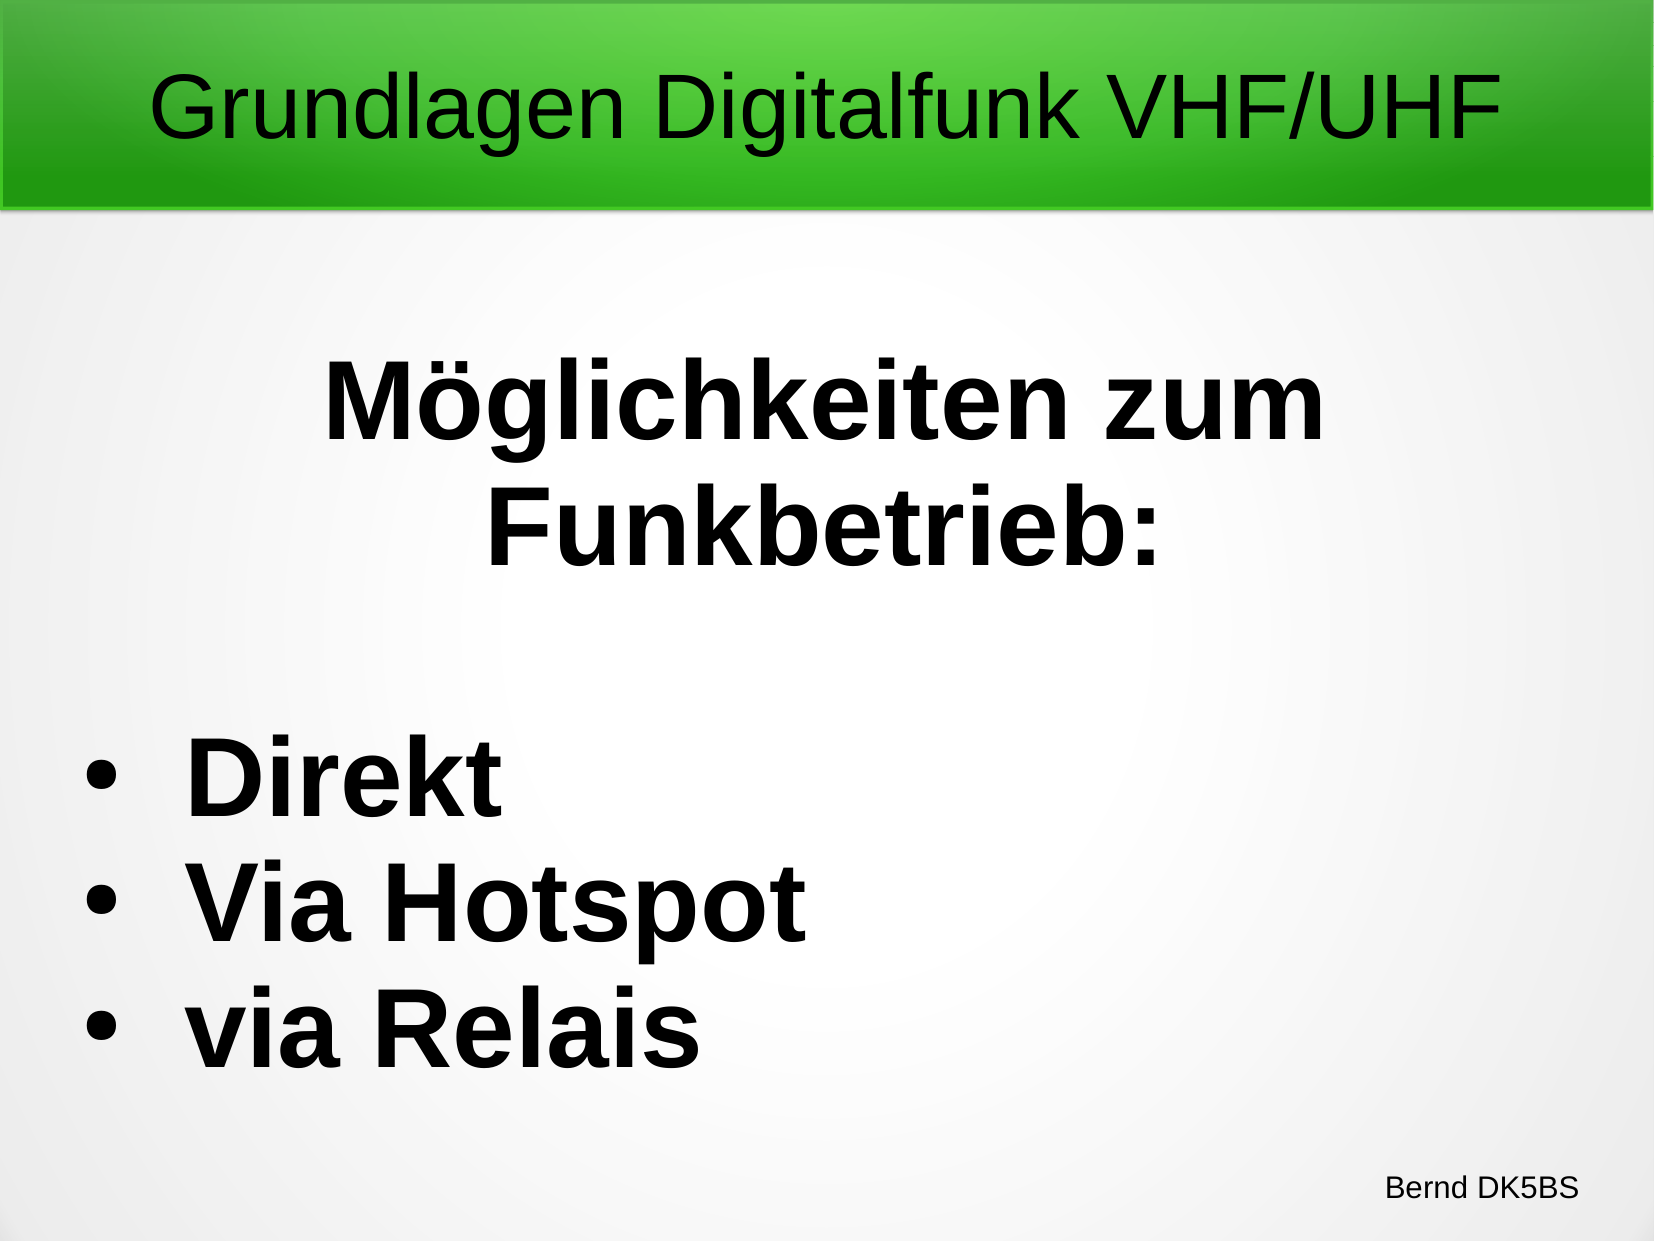

# Grundlagen Digitalfunk VHF/UHF
Möglichkeiten zum Funkbetrieb:
 Direkt
 Via Hotspot
 via Relais
Bernd DK5BS